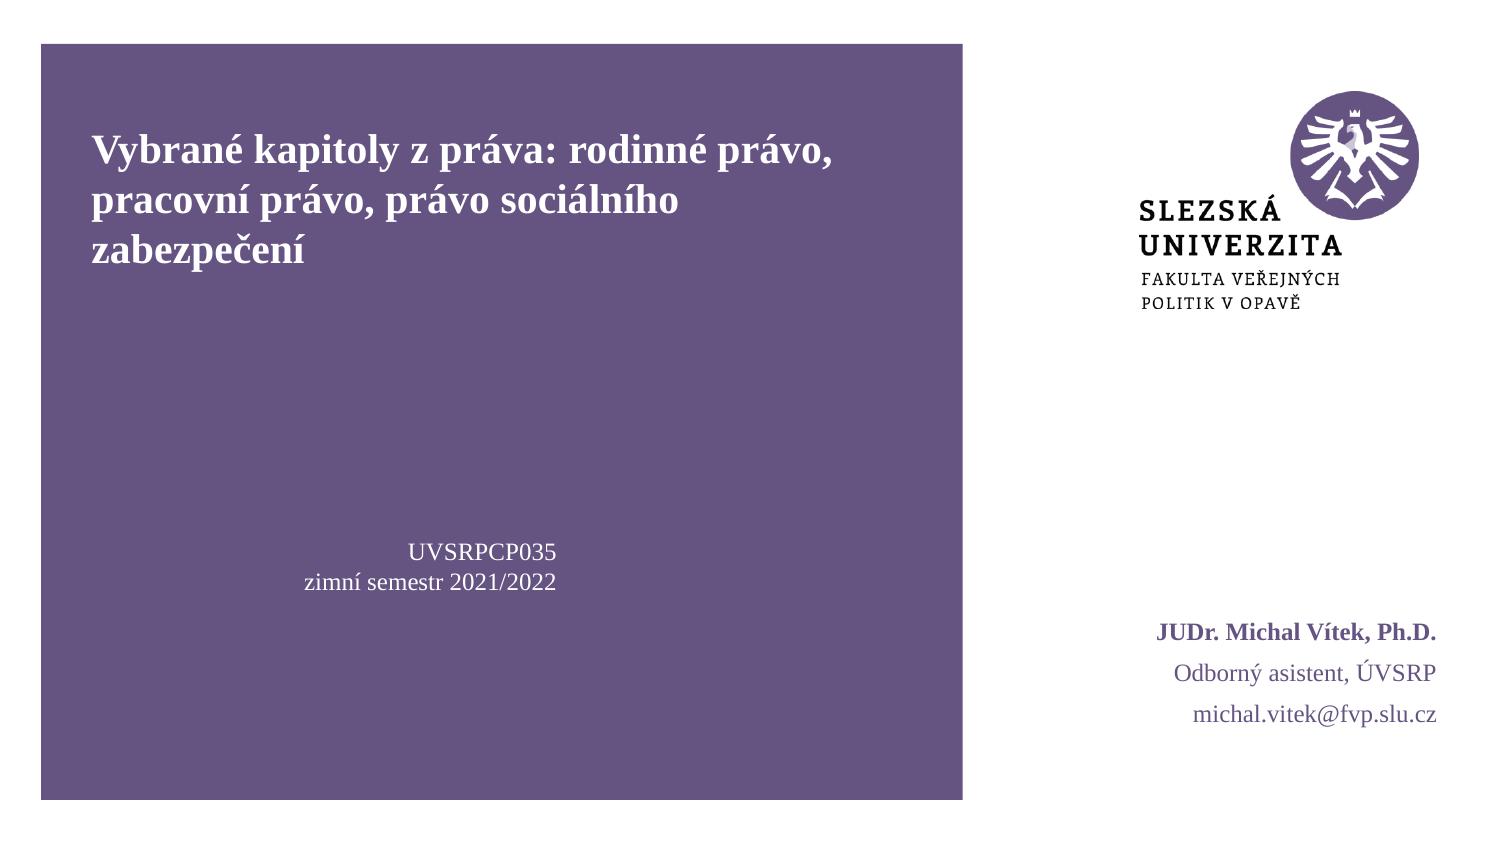

# Vybrané kapitoly z práva: rodinné právo, pracovní právo, právo sociálního zabezpečení
UVSRPCP035
zimní semestr 2021/2022
JUDr. Michal Vítek, Ph.D.
Odborný asistent, ÚVSRP
michal.vitek@fvp.slu.cz